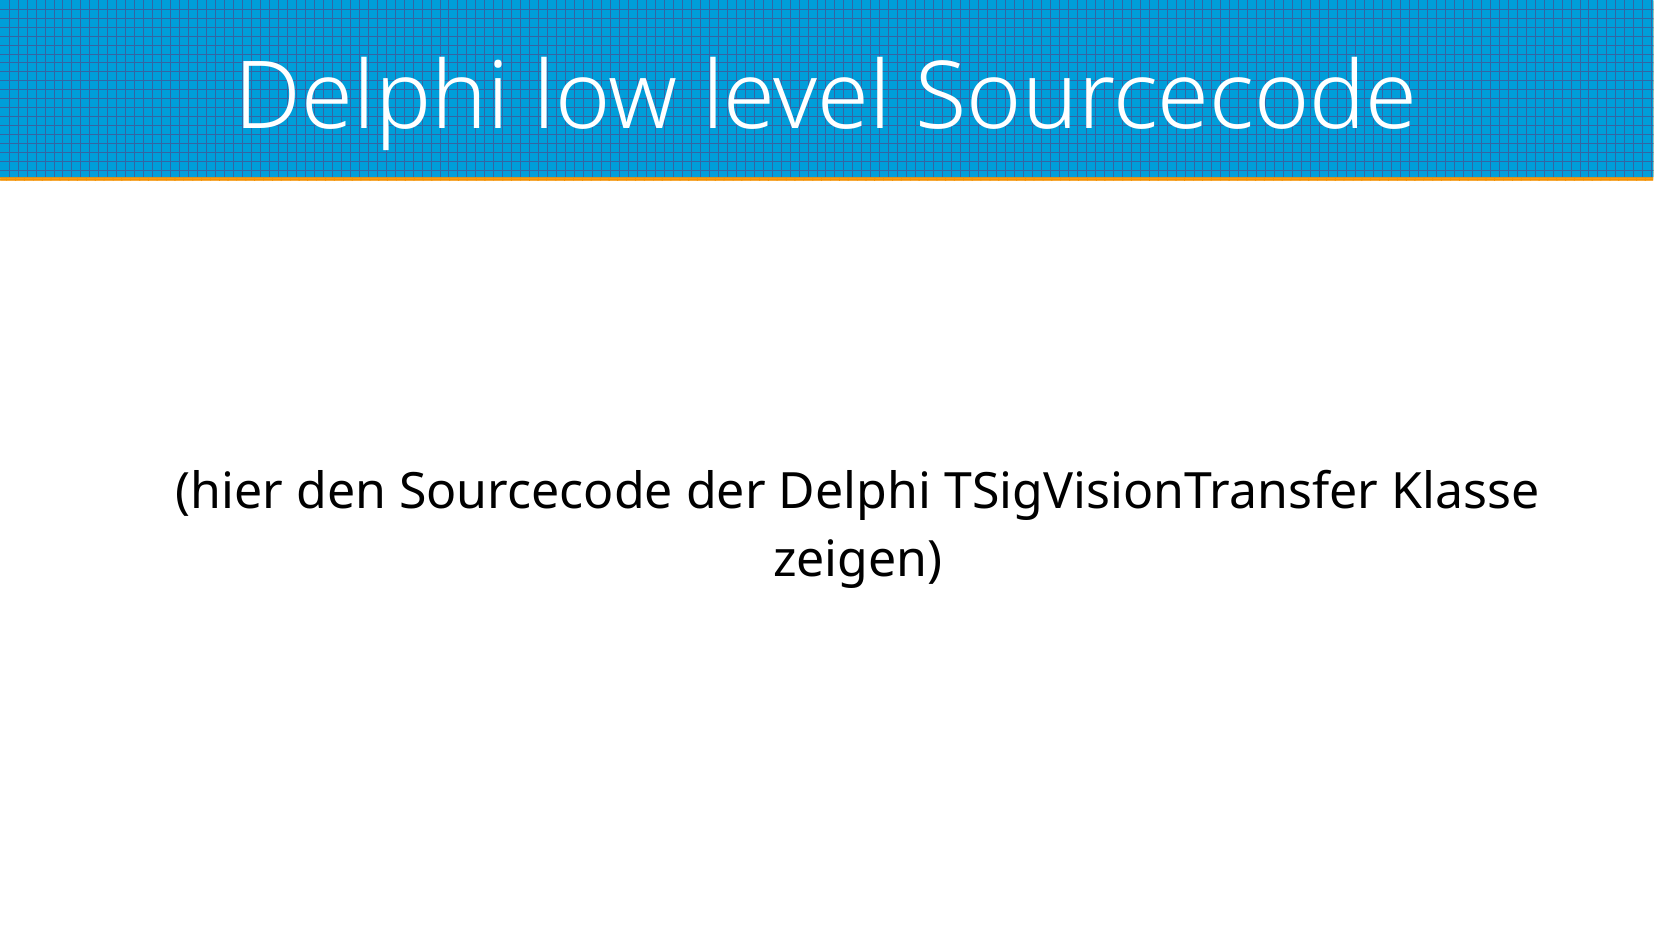

# Delphi low level Sourcecode
(hier den Sourcecode der Delphi TSigVisionTransfer Klasse zeigen)